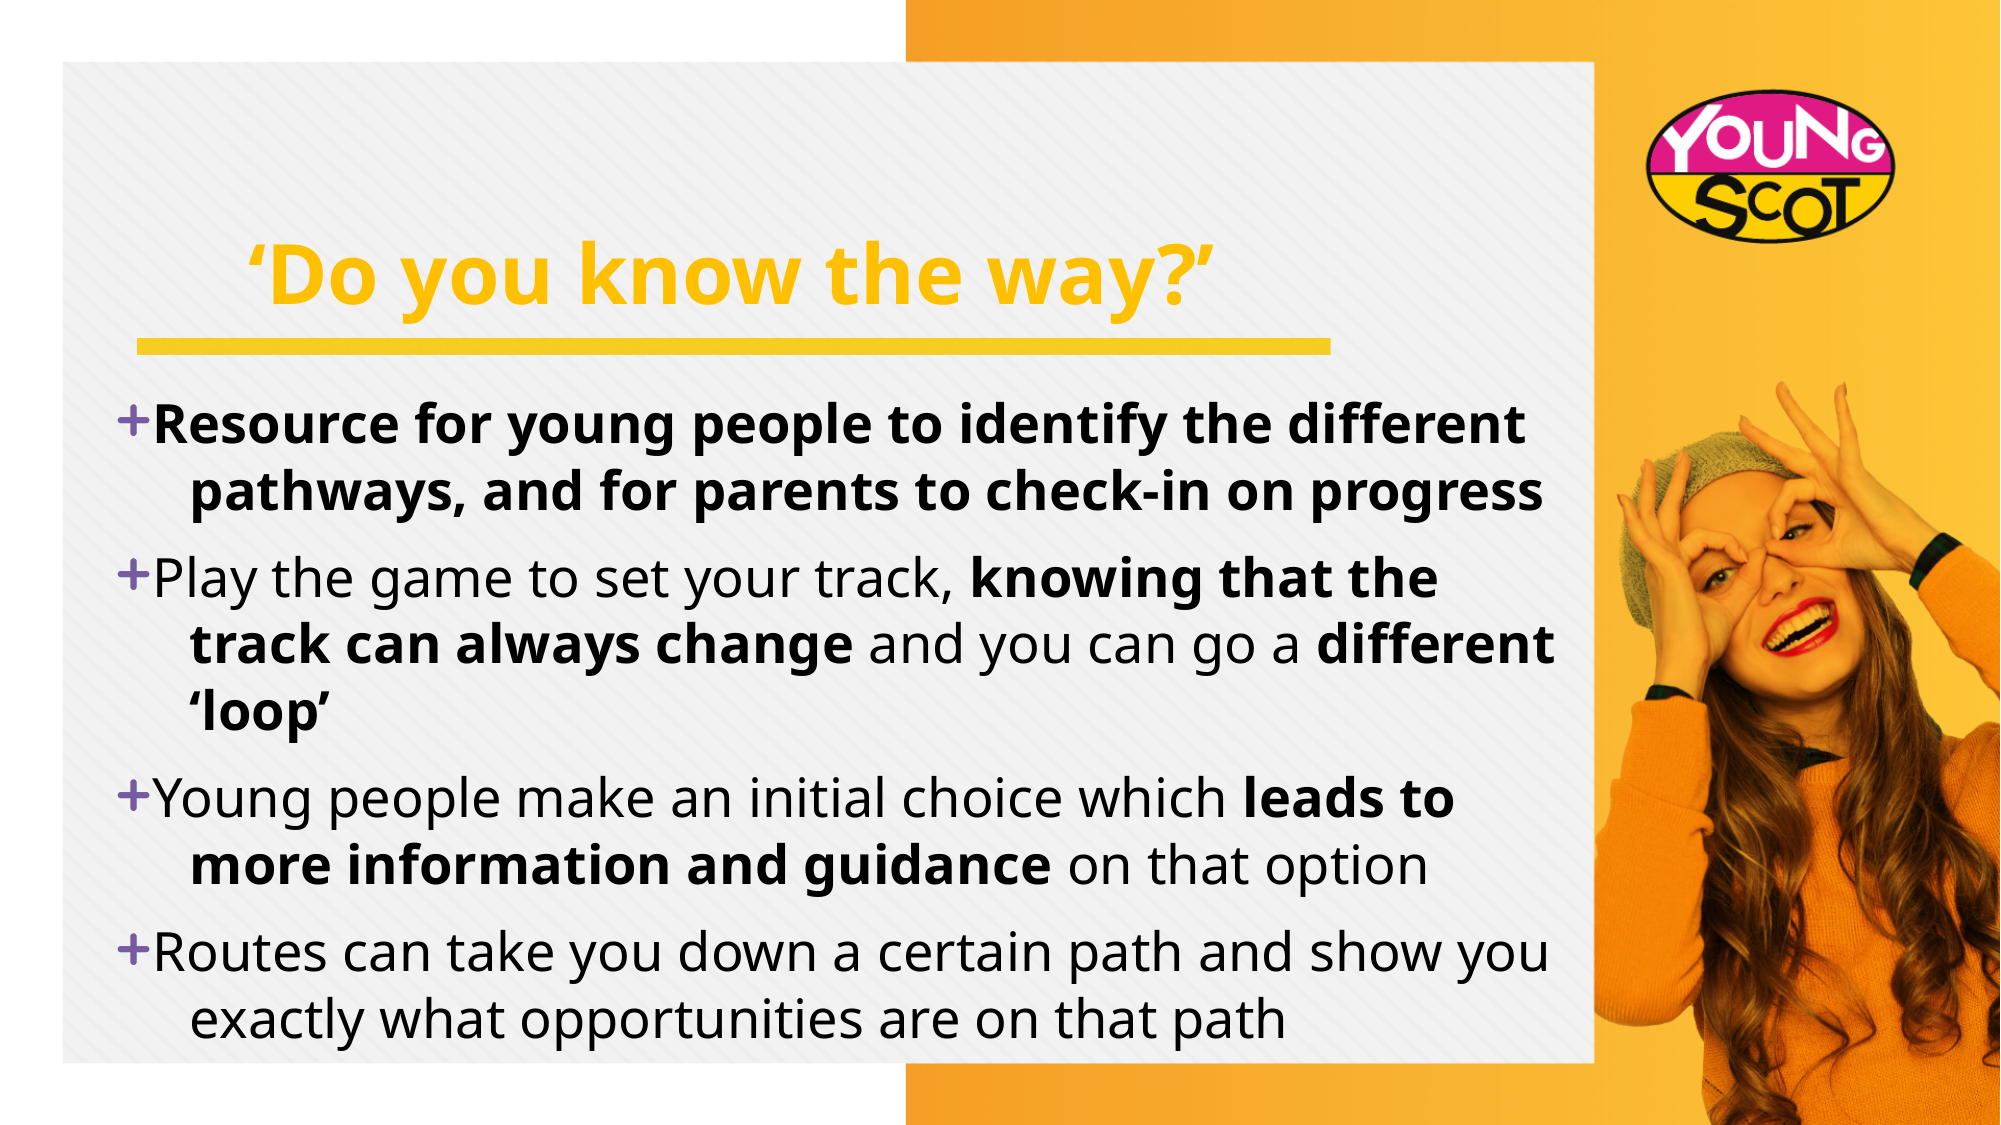

# ‘Do you know the way?’
Resource for young people to identify the different pathways, and for parents to check-in on progress
Play the game to set your track, knowing that the track can always change and you can go a different ‘loop’
Young people make an initial choice which leads to more information and guidance on that option
Routes can take you down a certain path and show you exactly what opportunities are on that path